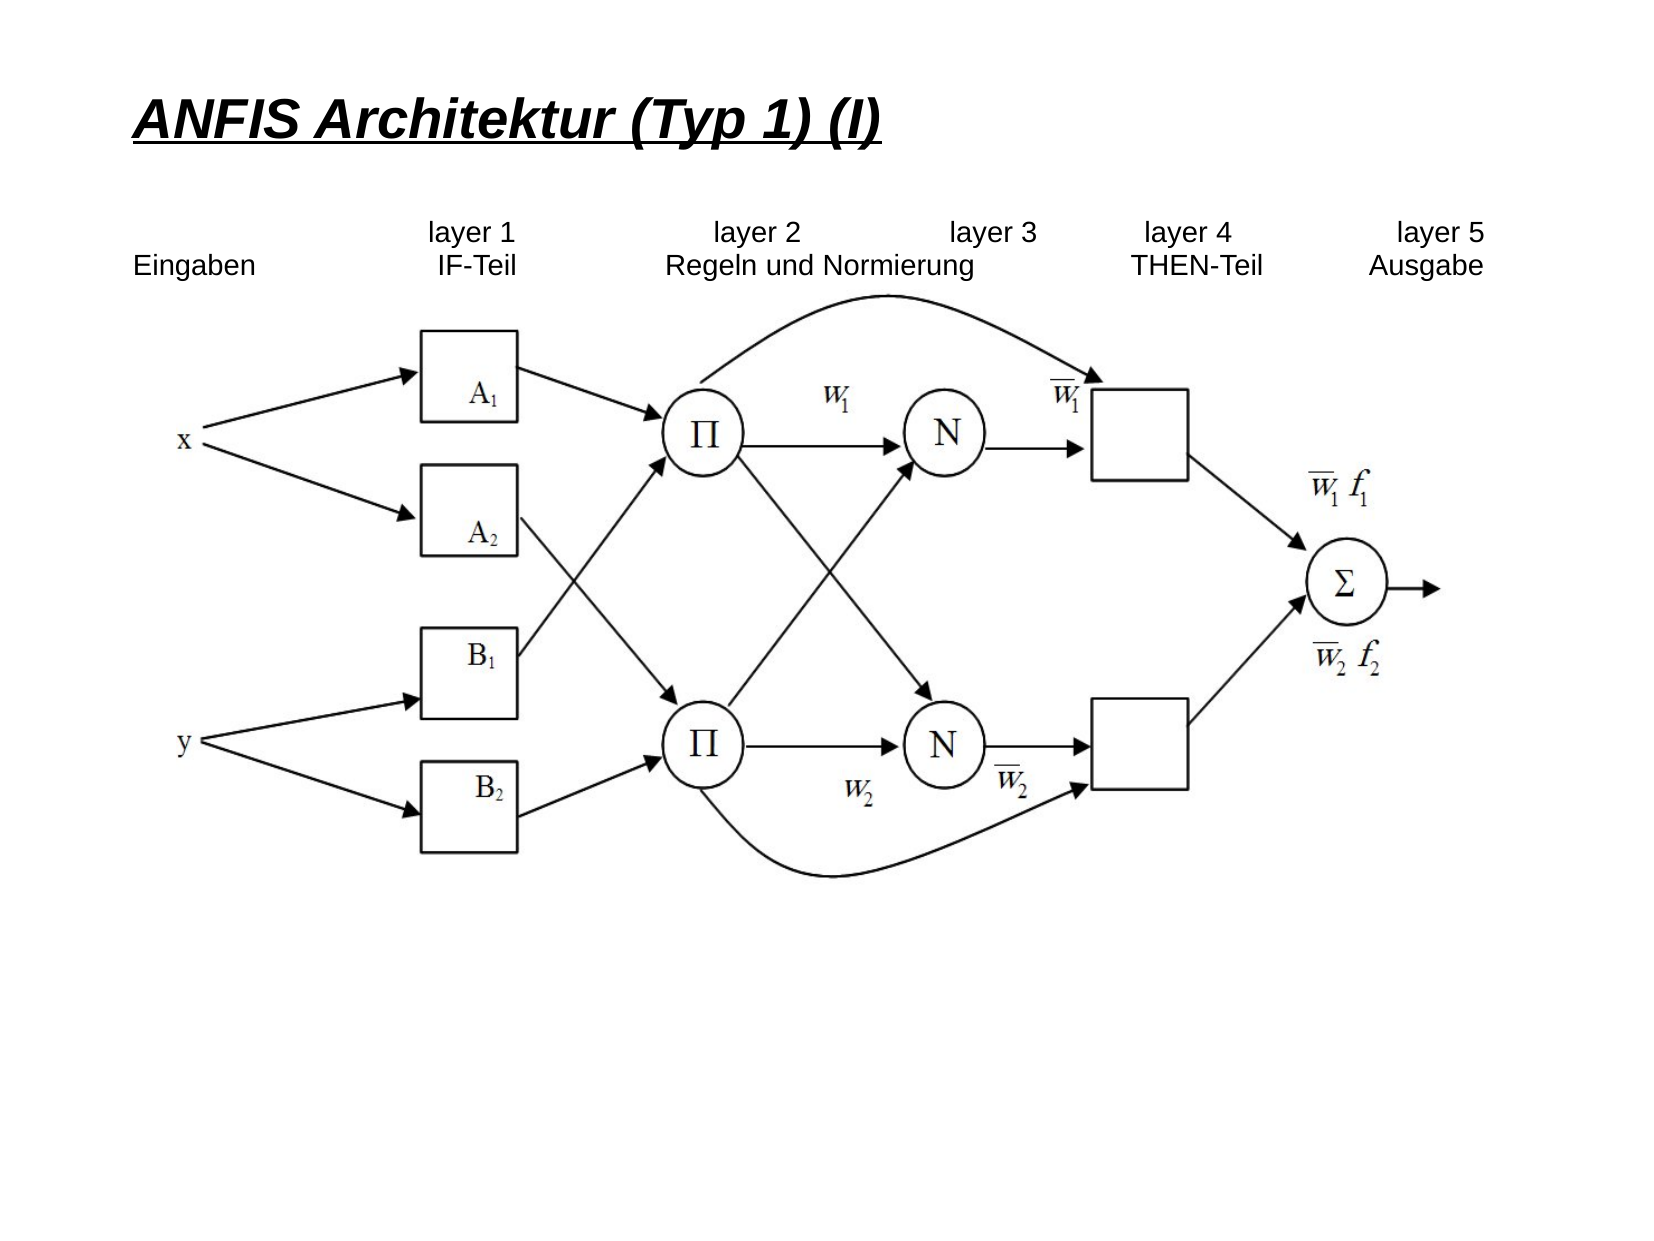

ANFIS Architektur (Typ 1) (I)
				layer 1 layer 2 layer 3 layer 4 layer 5
Eingaben IF-Teil Regeln und Normierung THEN-Teil Ausgabe